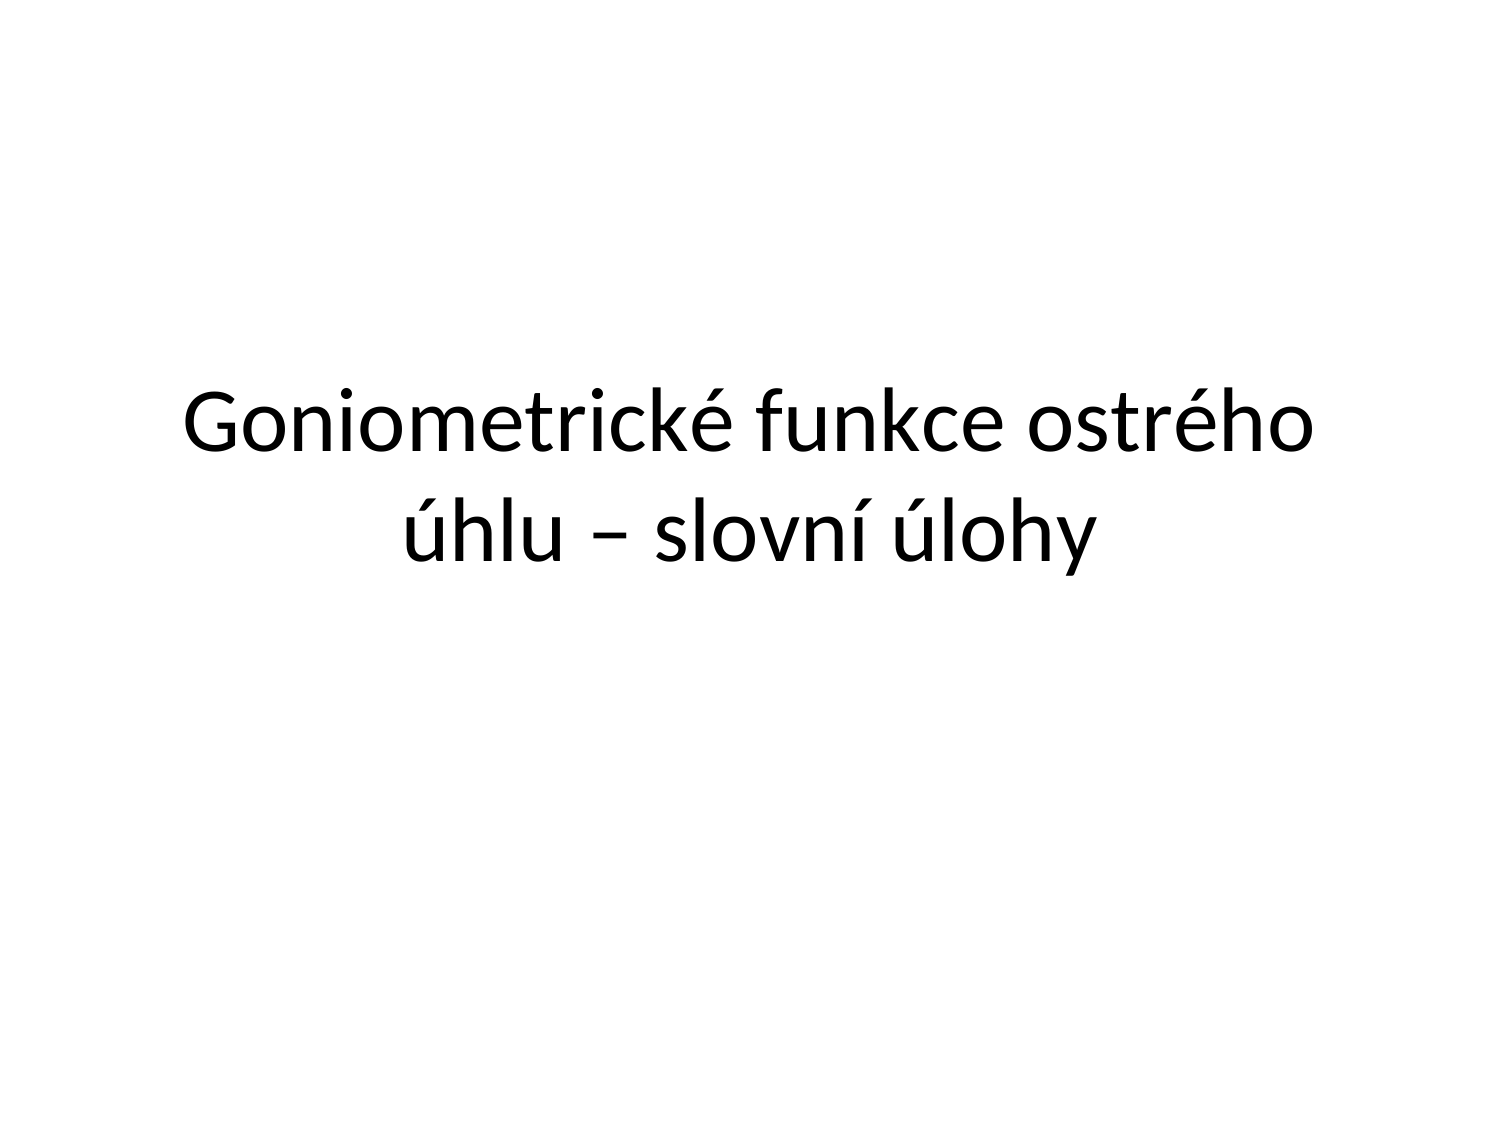

# Goniometrické funkce ostrého úhlu – slovní úlohy